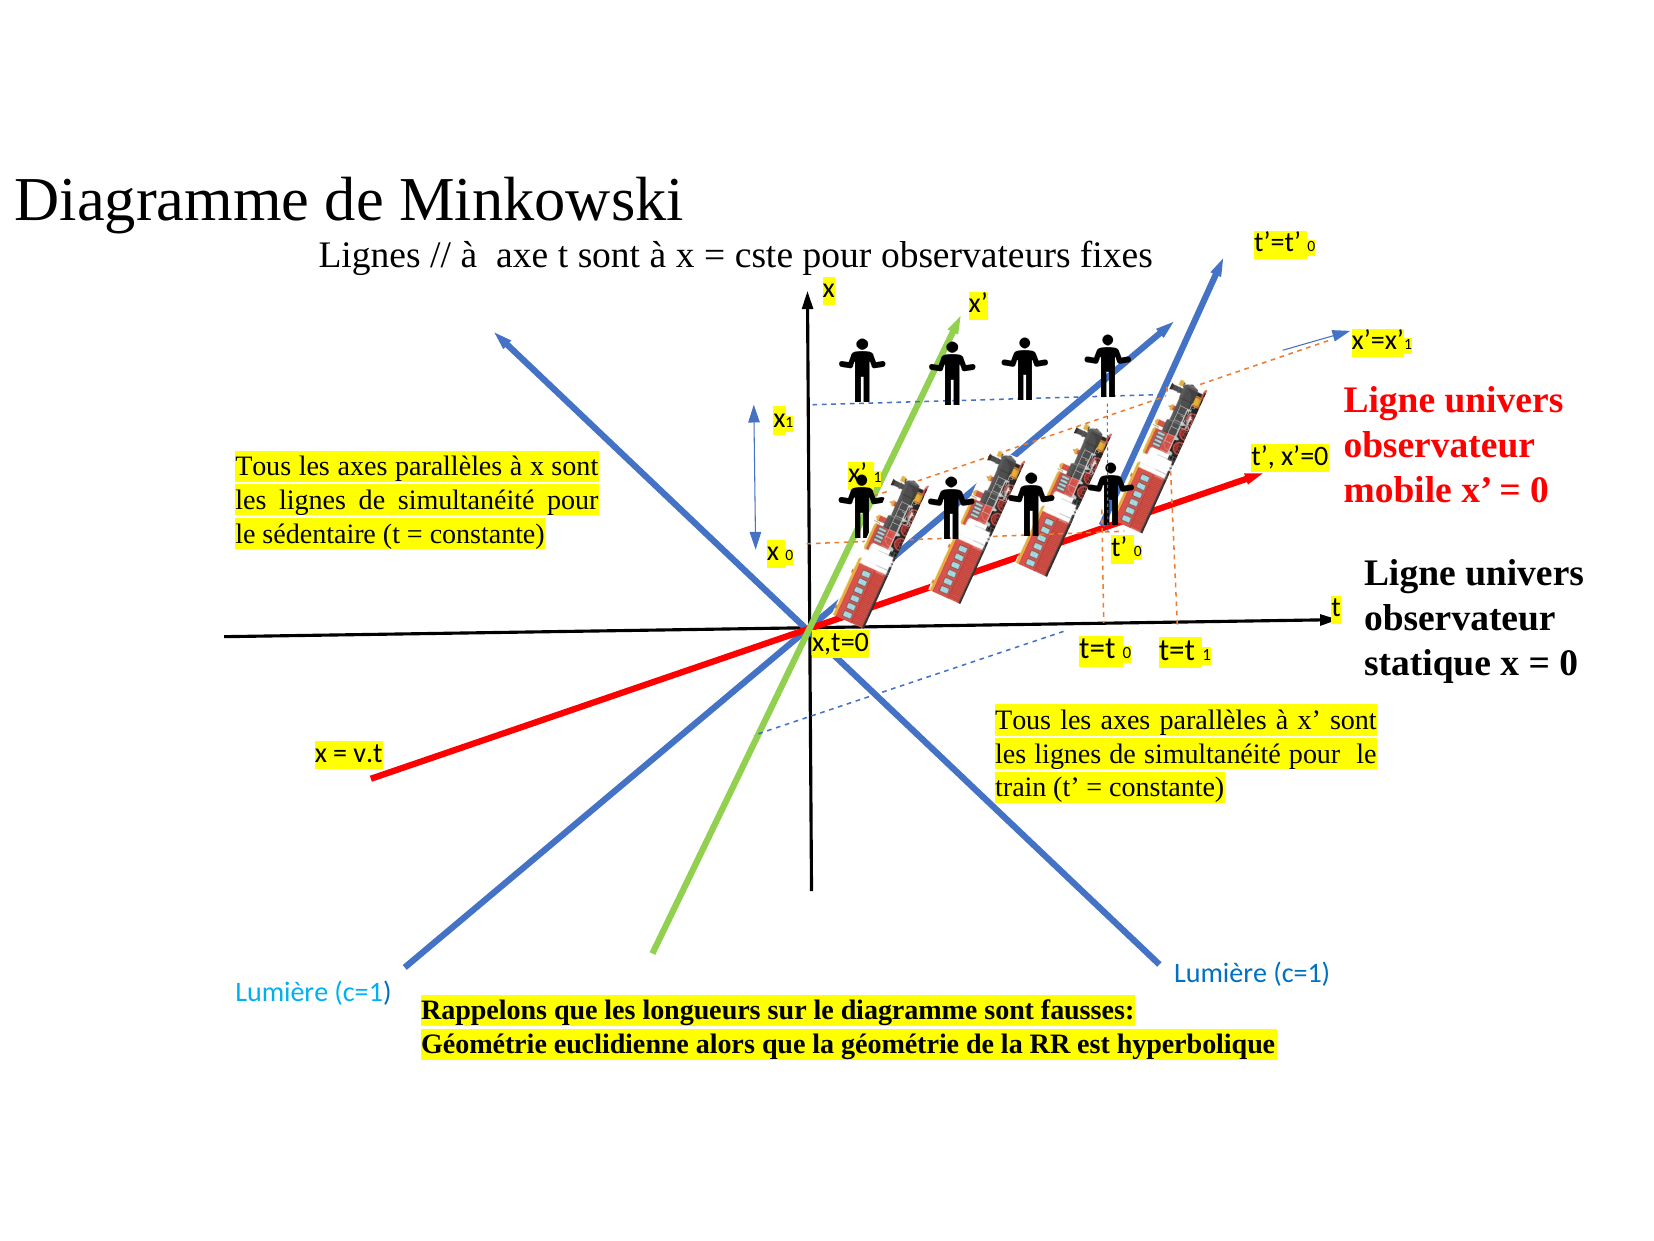

Diagramme de Minkowski
t’=t’ 0
Lignes // à axe t sont à x = cste pour observateurs fixes
x
x’
x’=x’1
Ligne univers observateur mobile x’ = 0
x1
t’, x’=0
Tous les axes parallèles à x sont les lignes de simultanéité pour le sédentaire (t = constante)
x’ 1
t’ 0
x 0
Ligne univers observateur statique x = 0
t
x,t=0
t=t 0
t=t 1
Tous les axes parallèles à x’ sont les lignes de simultanéité pour le train (t’ = constante)
x = v.t
Lumière (c=1)
Lumière (c=1)
Rappelons que les longueurs sur le diagramme sont fausses:
Géométrie euclidienne alors que la géométrie de la RR est hyperbolique